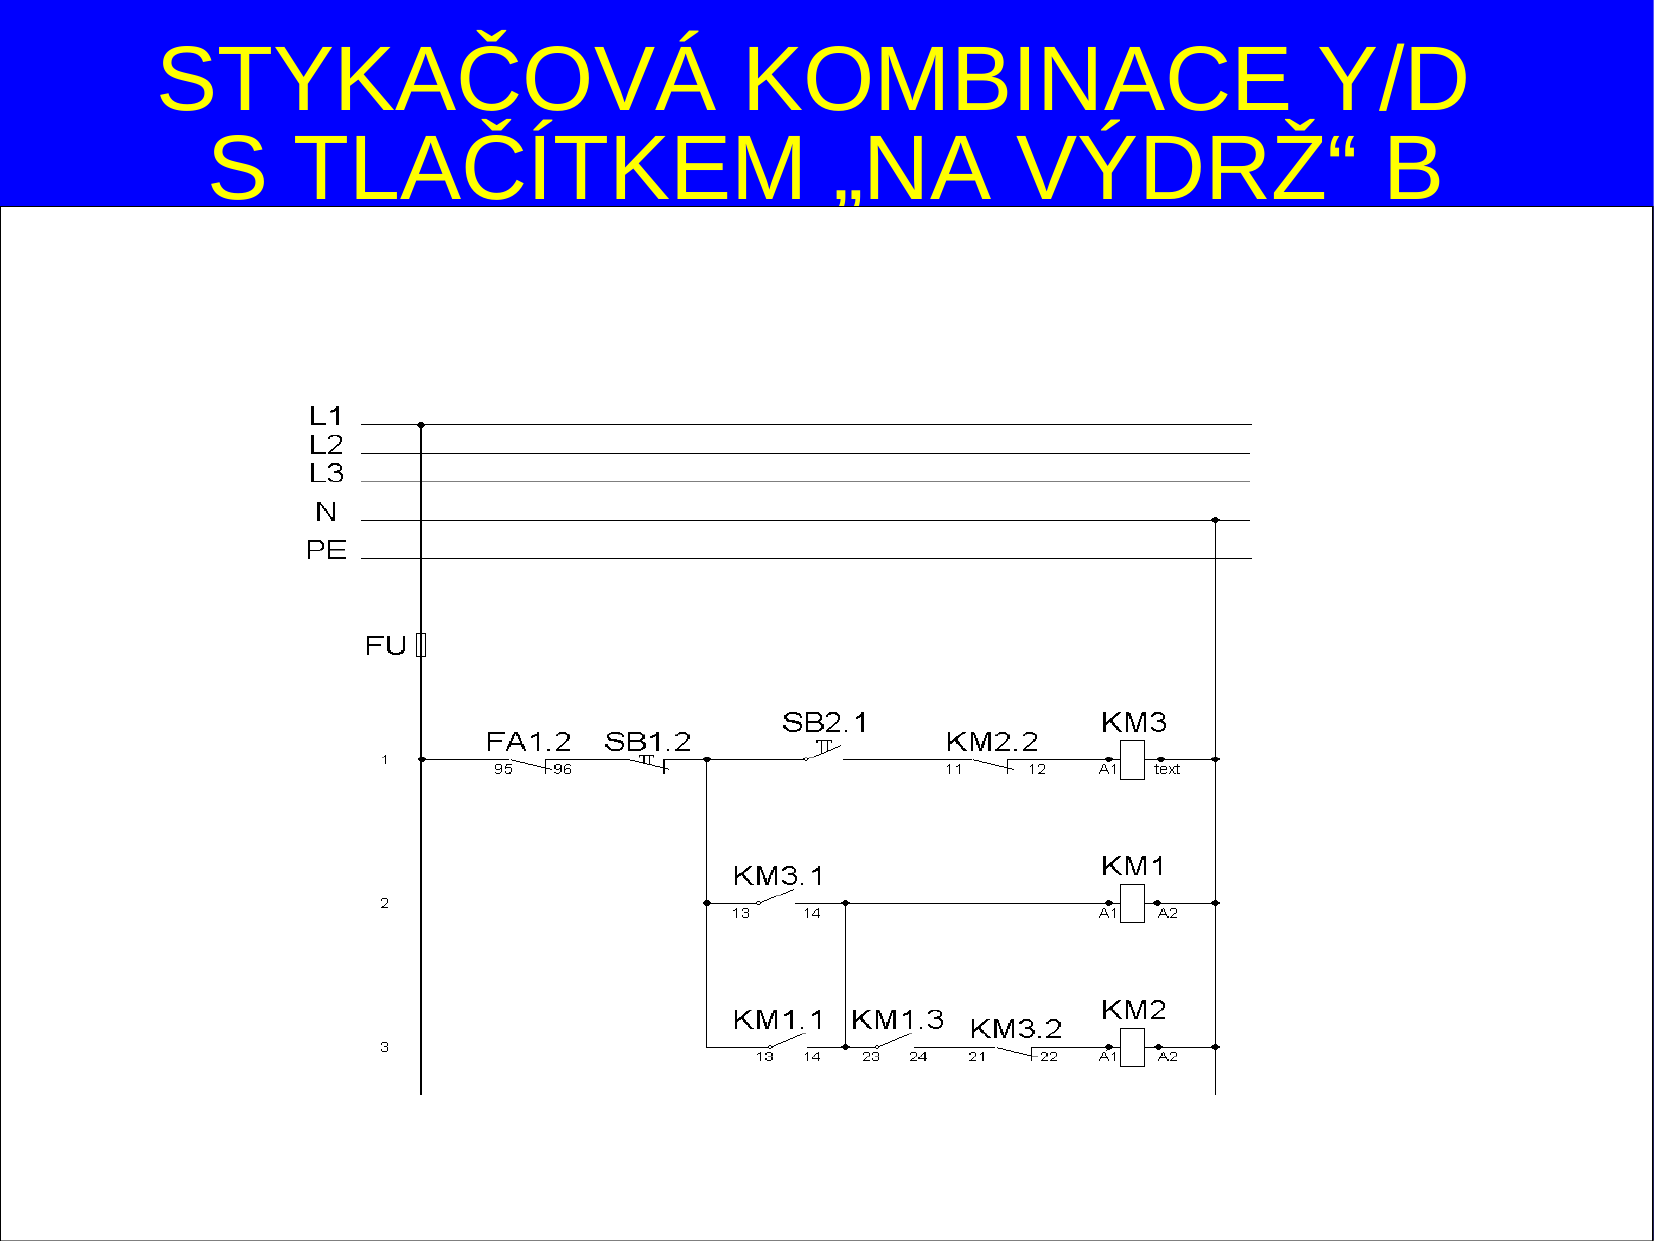

# STYKAČOVÁ KOMBINACE Y/D S TLAČÍTKEM „NA VÝDRŽ“ B